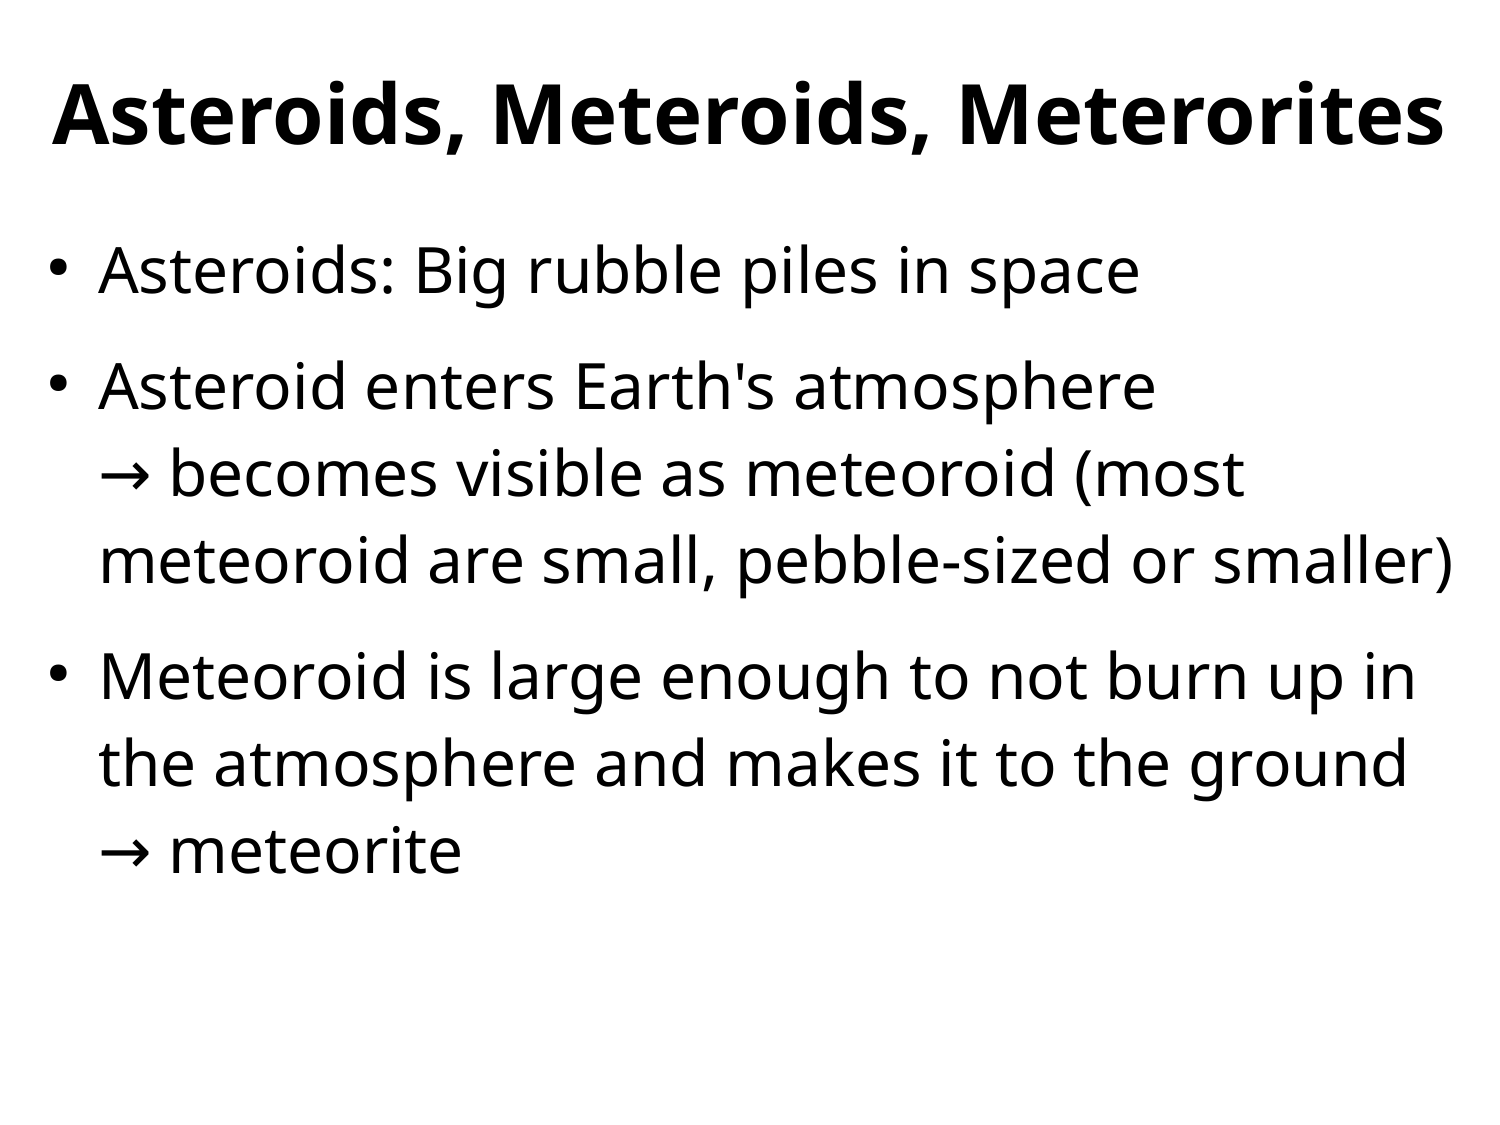

# Asteroids, Meteroids, Meterorites
Asteroids: Big rubble piles in space
Asteroid enters Earth's atmosphere
→ becomes visible as meteoroid (most meteoroid are small, pebble-sized or smaller)
Meteoroid is large enough to not burn up in the atmosphere and makes it to the ground → meteorite